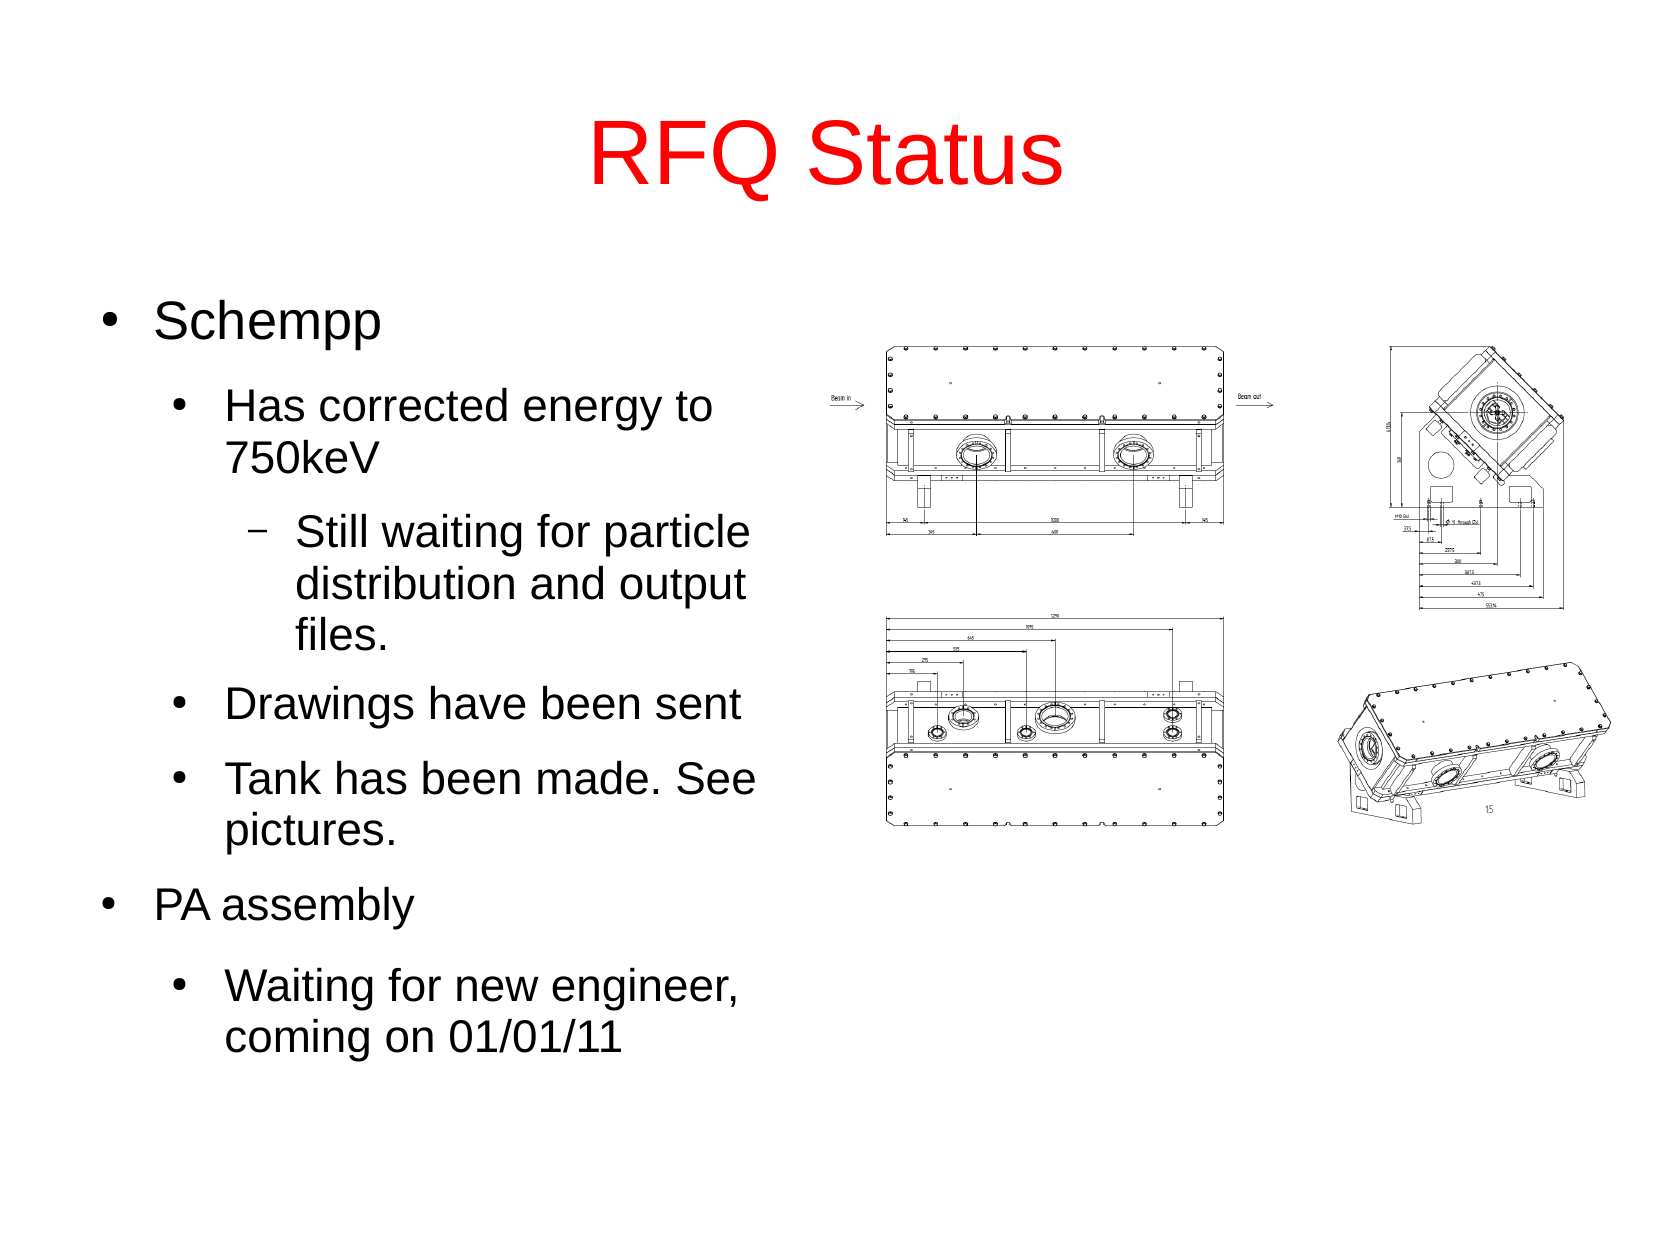

# RFQ Status
Schempp
Has corrected energy to 750keV
Still waiting for particle distribution and output files.
Drawings have been sent
Tank has been made. See pictures.
PA assembly
Waiting for new engineer, coming on 01/01/11